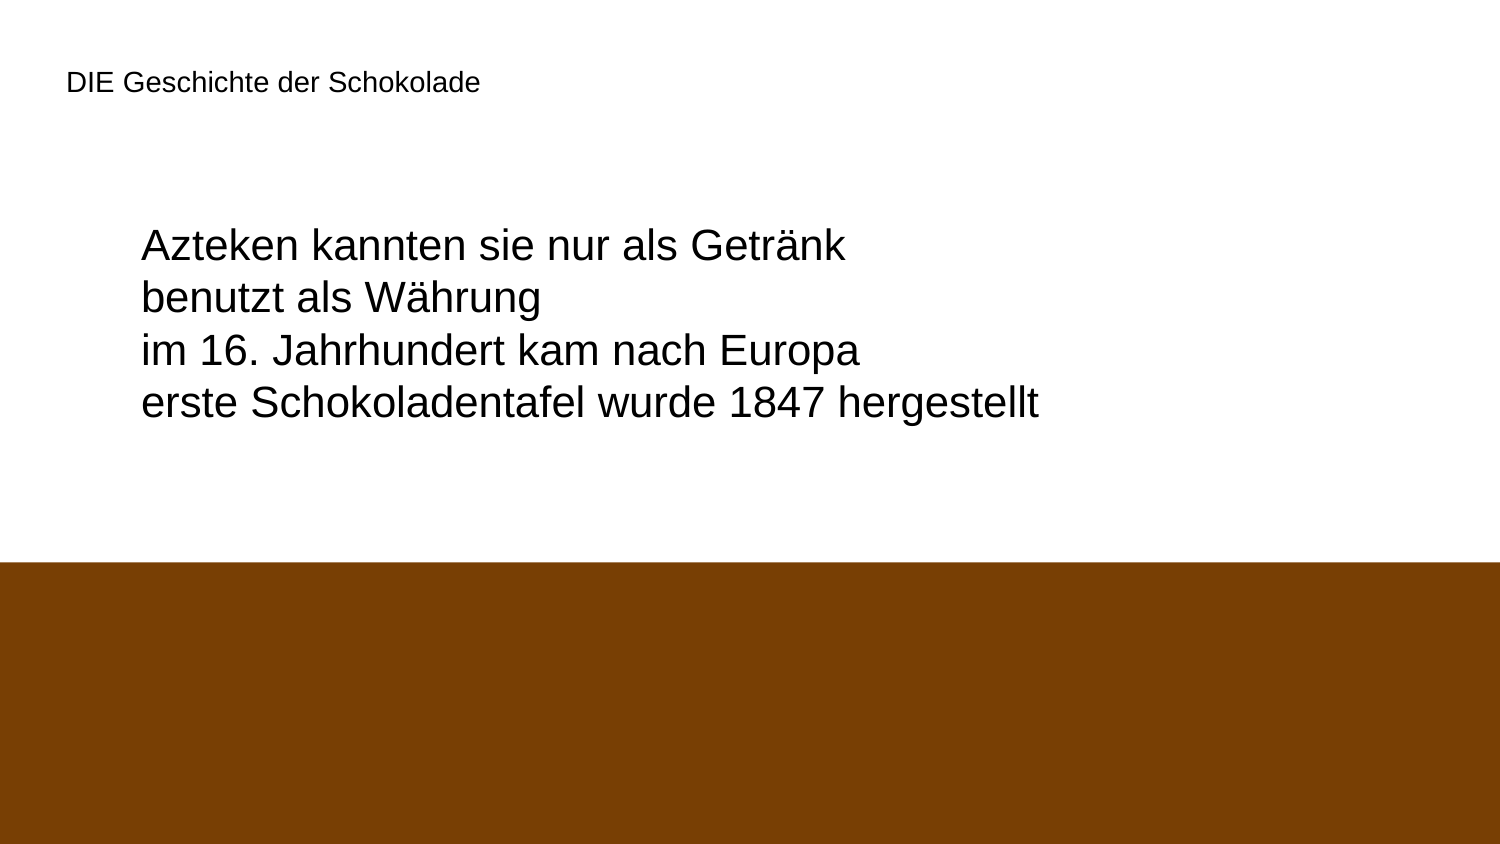

# DIE Geschichte der Schokolade
Azteken kannten sie nur als Getränk
benutzt als Währung
im 16. Jahrhundert kam nach Europa
erste Schokoladentafel wurde 1847 hergestellt